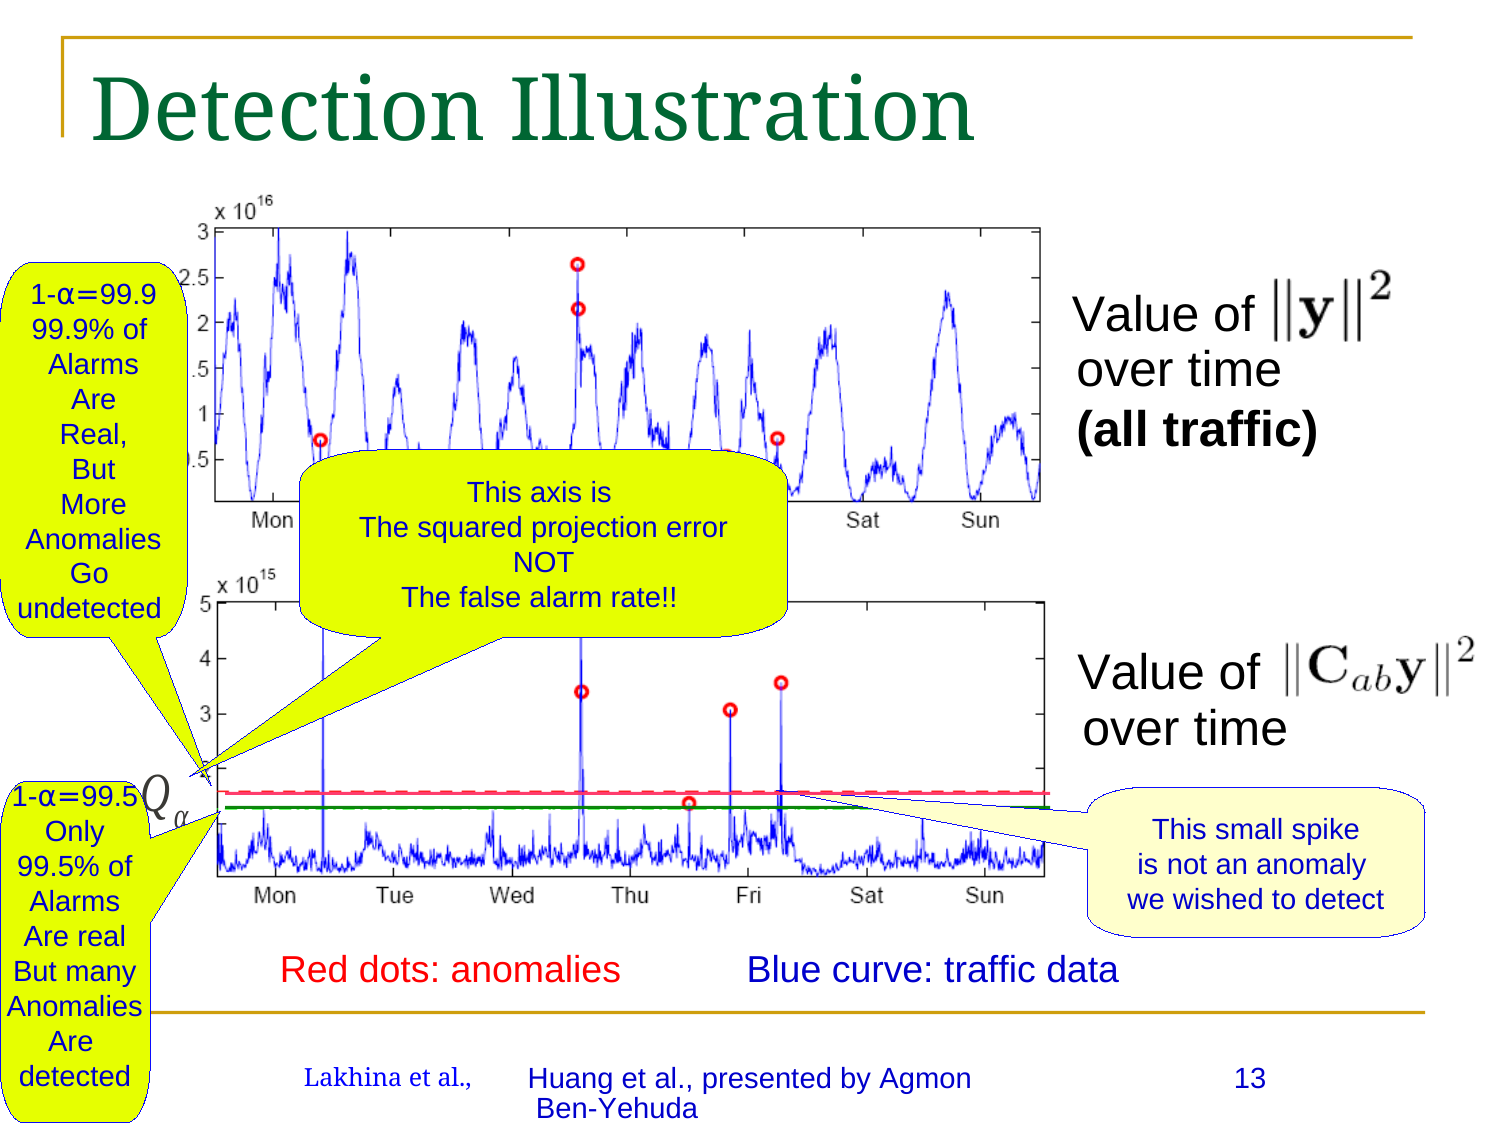

No detail, high level intuition.
# Detection Illustration
Value of
over time
(all traffic)
1-α=99.9
99.9% of
Alarms
Are
Real,
But
More
Anomalies
Go
undetected
This axis is
The squared projection error
NOT
The false alarm rate!!
Value of
over time
1-α=99.5
Only
99.5% of
Alarms
Are real
But many
Anomalies
Are
detected
This small spike
is not an anomaly
we wished to detect
Red dots: anomalies Blue curve: traffic data
Huang et al., presented by Agmon Ben-Yehuda
13
Lakhina et al.,